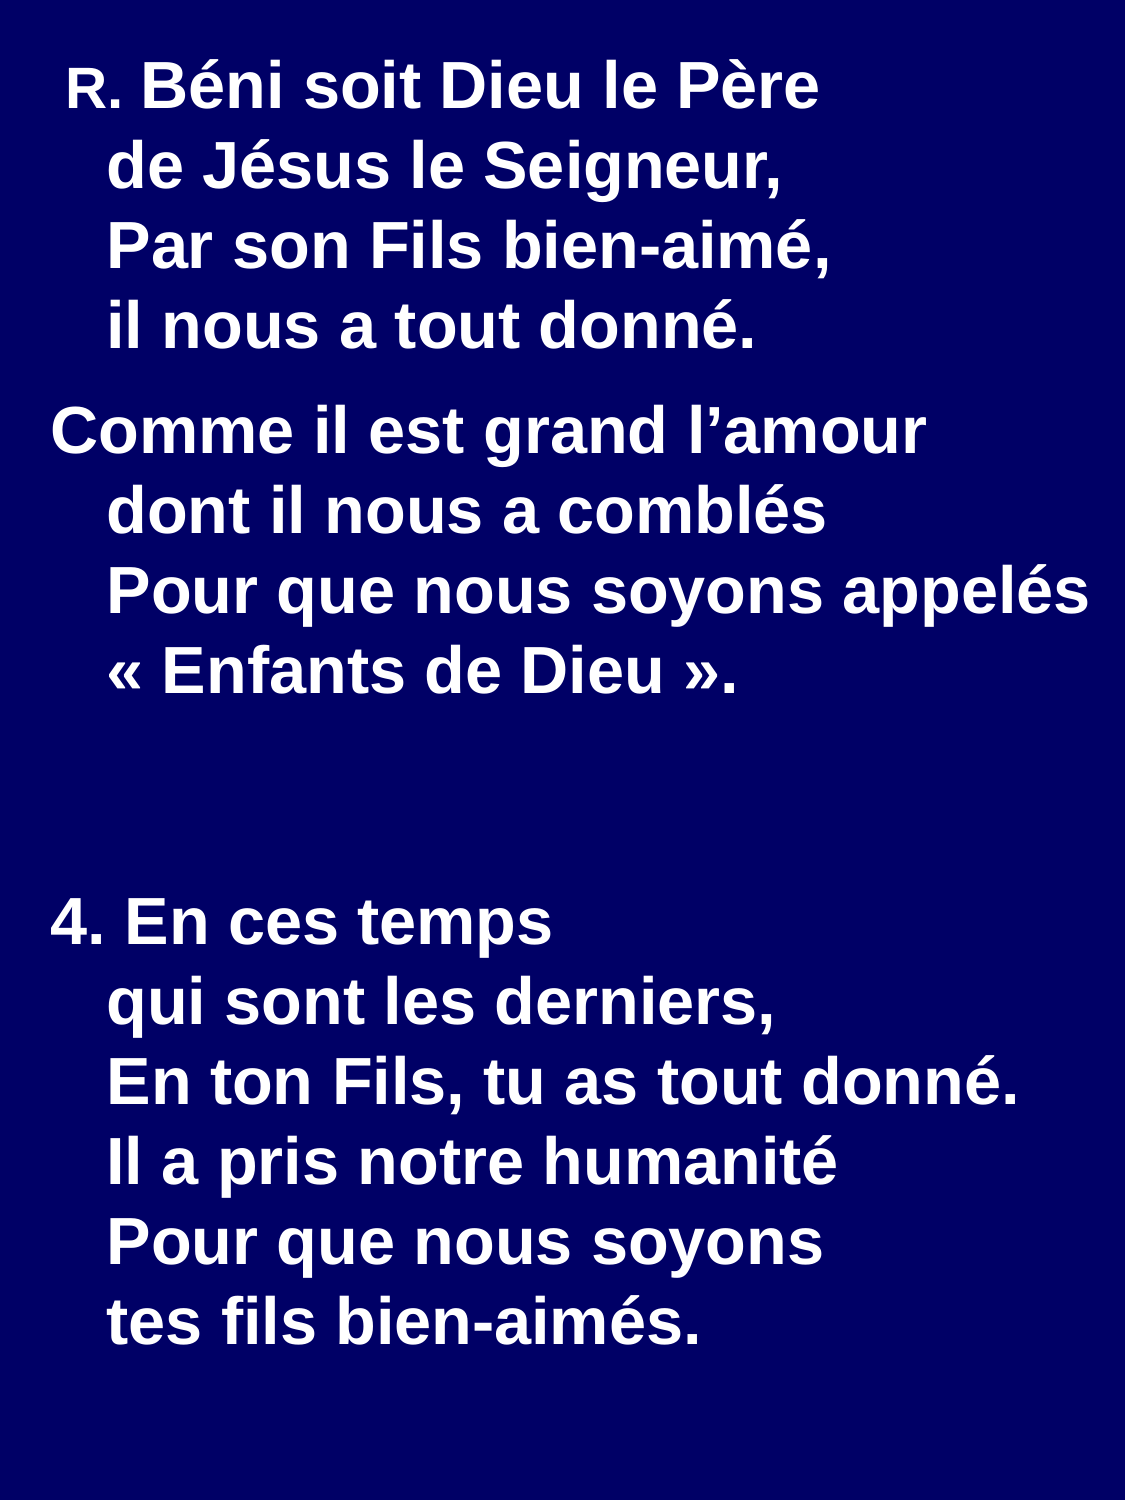

R. Béni soit Dieu le Père
de Jésus le Seigneur,
Par son Fils bien-aimé,
il nous a tout donné.
Comme il est grand l’amour
dont il nous a comblés
Pour que nous soyons appelés « Enfants de Dieu ».
4. En ces temps
qui sont les derniers,
En ton Fils, tu as tout donné.
Il a pris notre humanité
Pour que nous soyons
tes fils bien-aimés.